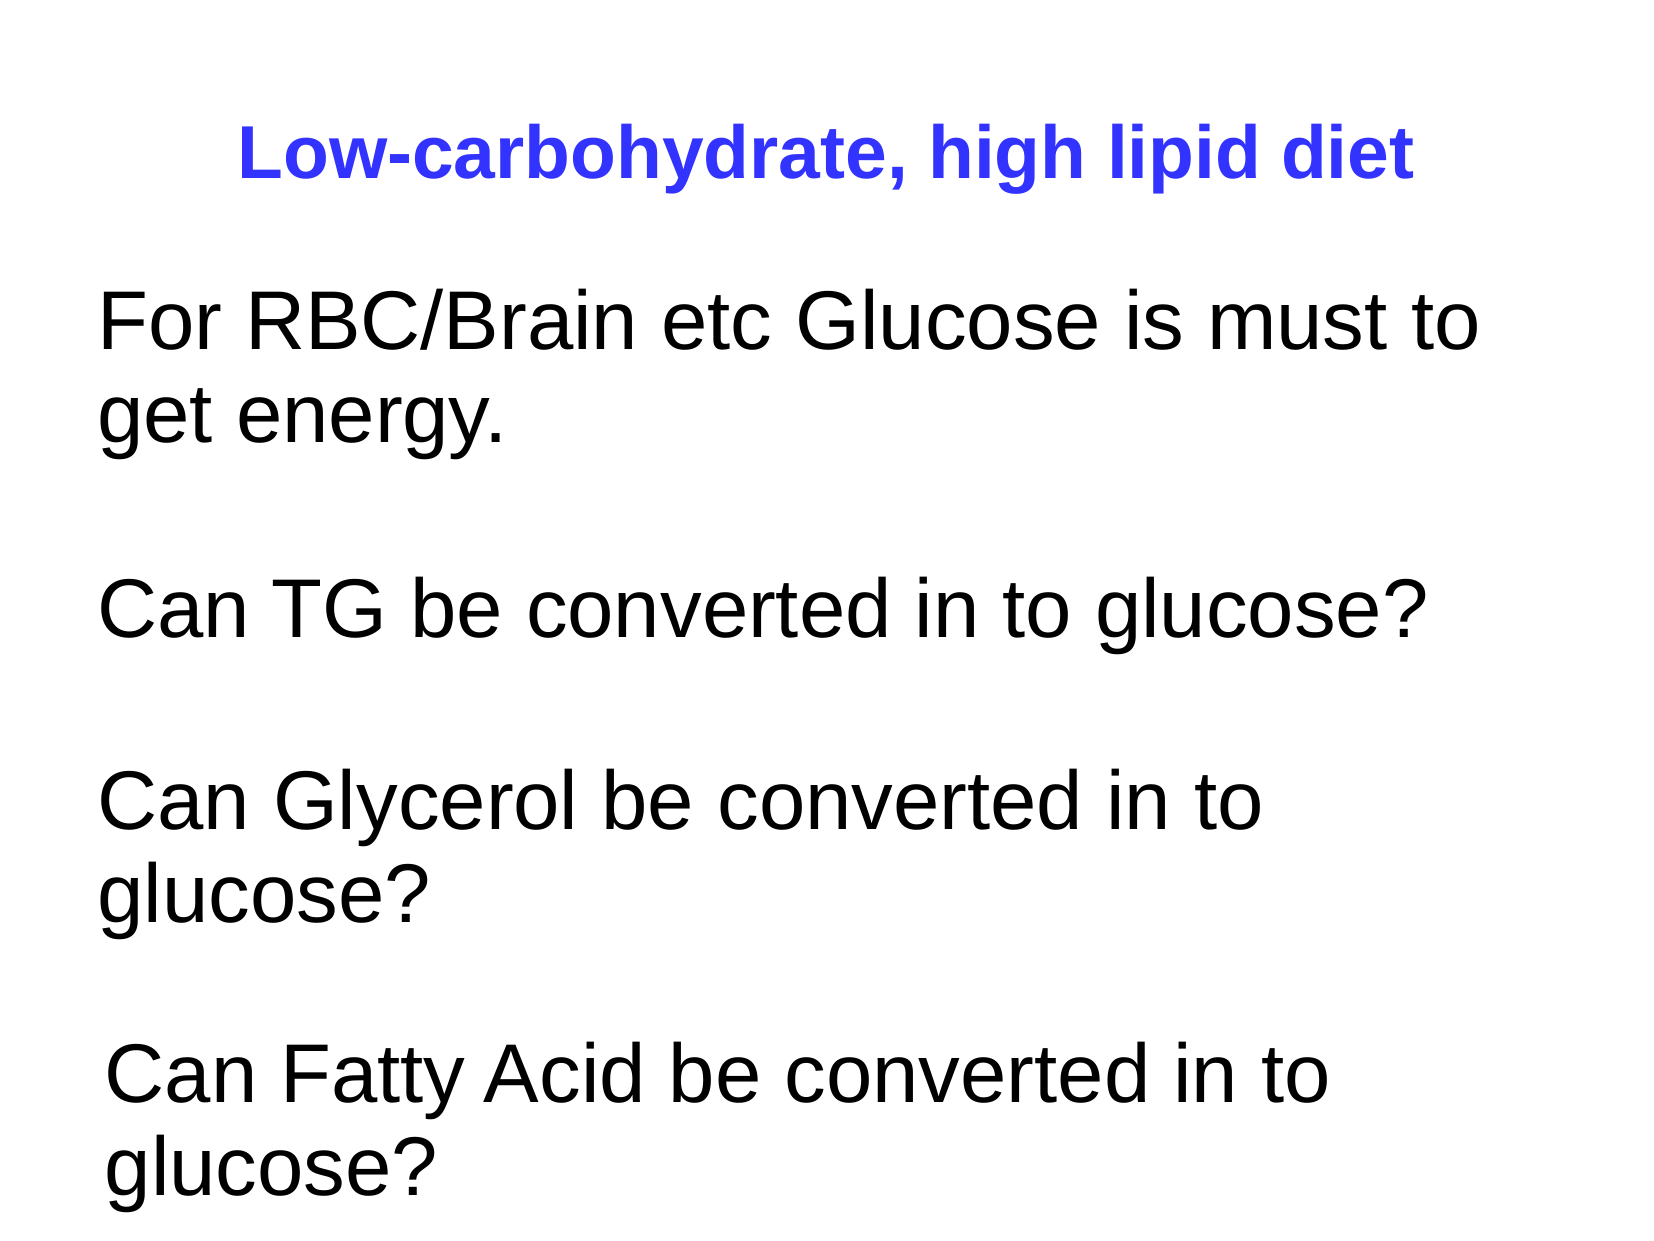

# Low-carbohydrate, high lipid diet
For RBC/Brain etc Glucose is must to get energy.
Can TG be converted in to glucose?
Can Glycerol be converted in to glucose?
Can Fatty Acid be converted in to glucose?